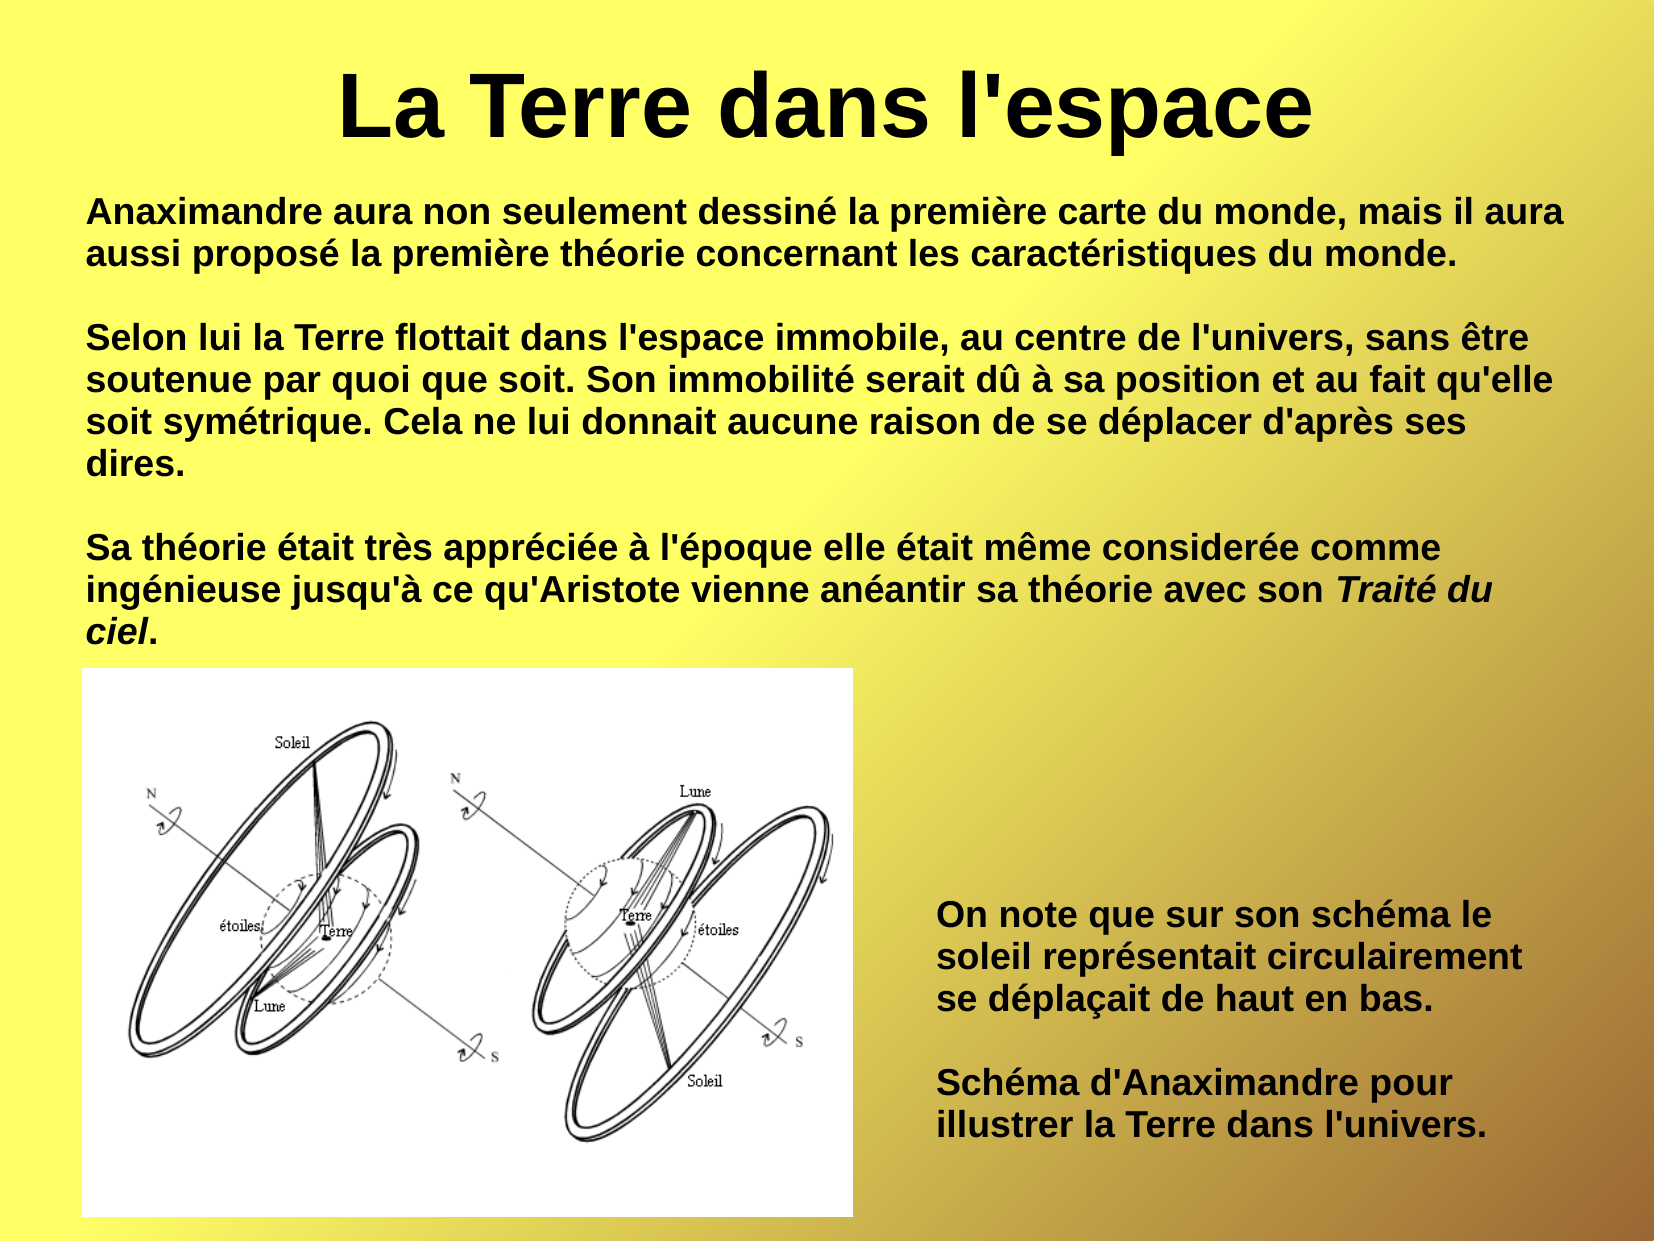

La Terre dans l'espace
Anaximandre aura non seulement dessiné la première carte du monde, mais il aura aussi proposé la première théorie concernant les caractéristiques du monde.
Selon lui la Terre flottait dans l'espace immobile, au centre de l'univers, sans être soutenue par quoi que soit. Son immobilité serait dû à sa position et au fait qu'elle soit symétrique. Cela ne lui donnait aucune raison de se déplacer d'après ses dires.
Sa théorie était très appréciée à l'époque elle était même considerée comme ingénieuse jusqu'à ce qu'Aristote vienne anéantir sa théorie avec son Traité du ciel.
On note que sur son schéma le soleil représentait circulairement se déplaçait de haut en bas.
Schéma d'Anaximandre pour illustrer la Terre dans l'univers.